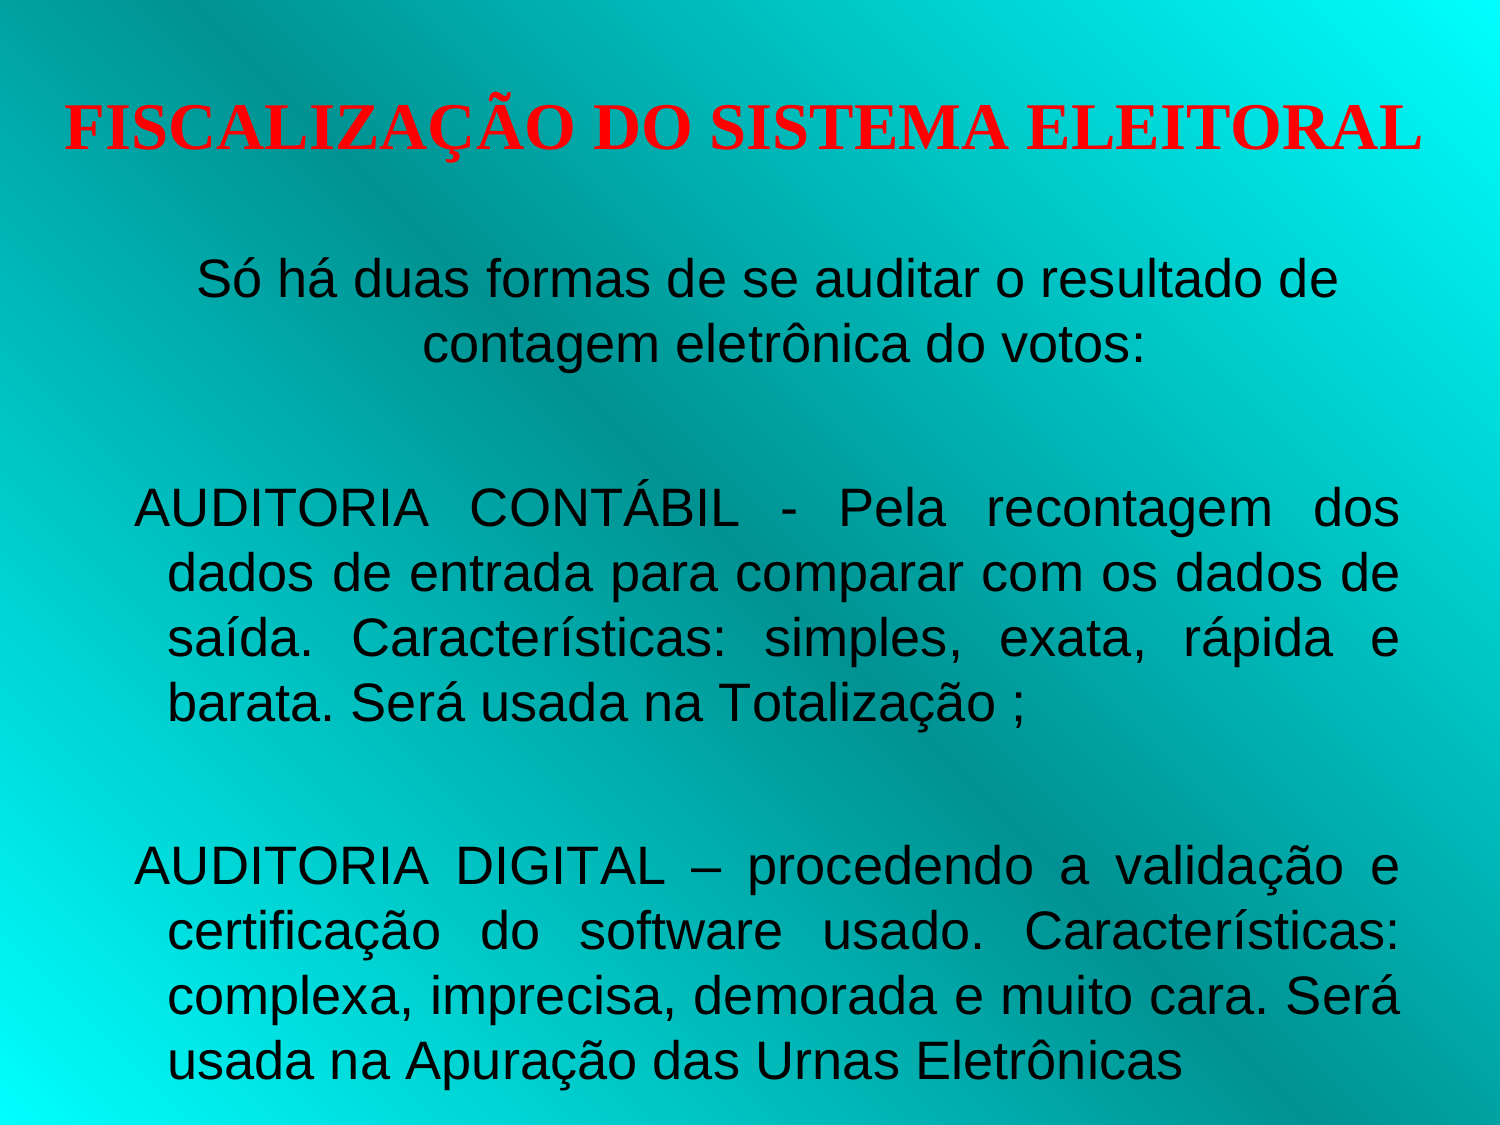

Só há duas formas de se auditar o resultado de contagem eletrônica do votos:
AUDITORIA CONTÁBIL - Pela recontagem dos dados de entrada para comparar com os dados de saída. Características: simples, exata, rápida e barata. Será usada na Totalização ;
AUDITORIA DIGITAL – procedendo a validação e certificação do software usado. Características: complexa, imprecisa, demorada e muito cara. Será usada na Apuração das Urnas Eletrônicas